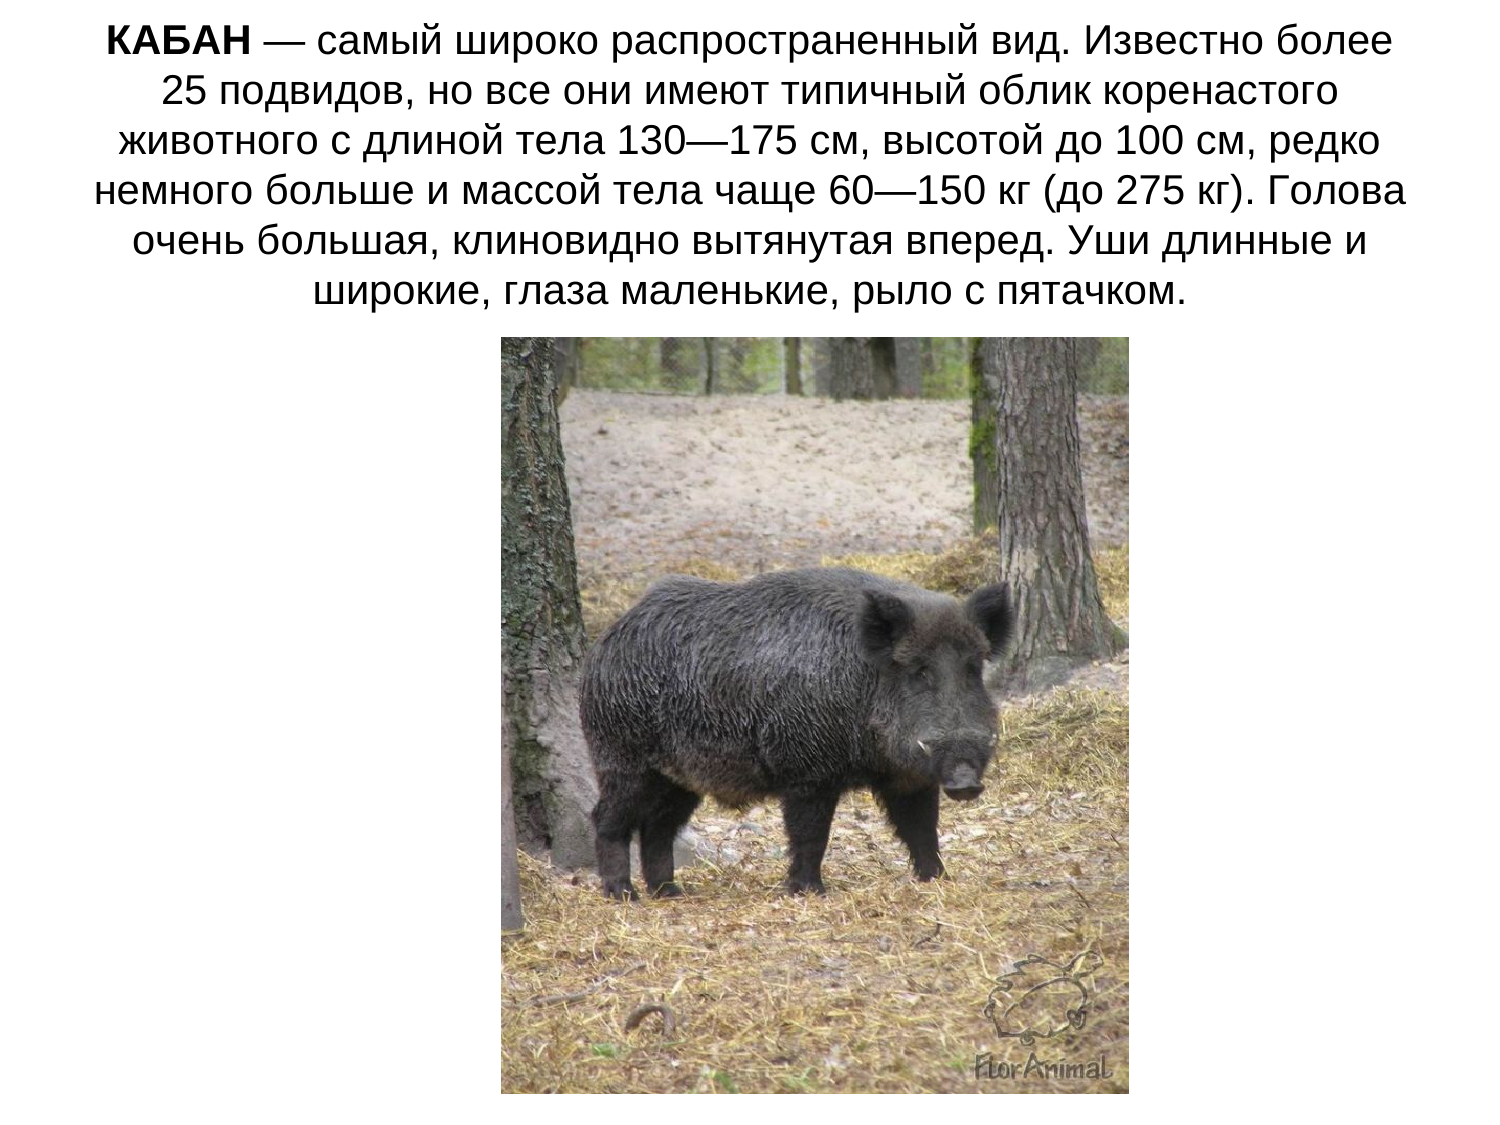

# КАБАН — самый широко распространенный вид. Известно более 25 подвидов, но все они имеют типичный облик коренастого животного с длиной тела 130—175 см, высотой до 100 см, редко немного больше и массой тела чаще 60—150 кг (до 275 кг). Голова очень большая, клиновидно вытянутая вперед. Уши длинные и широкие, глаза маленькие, рыло с пятачком.